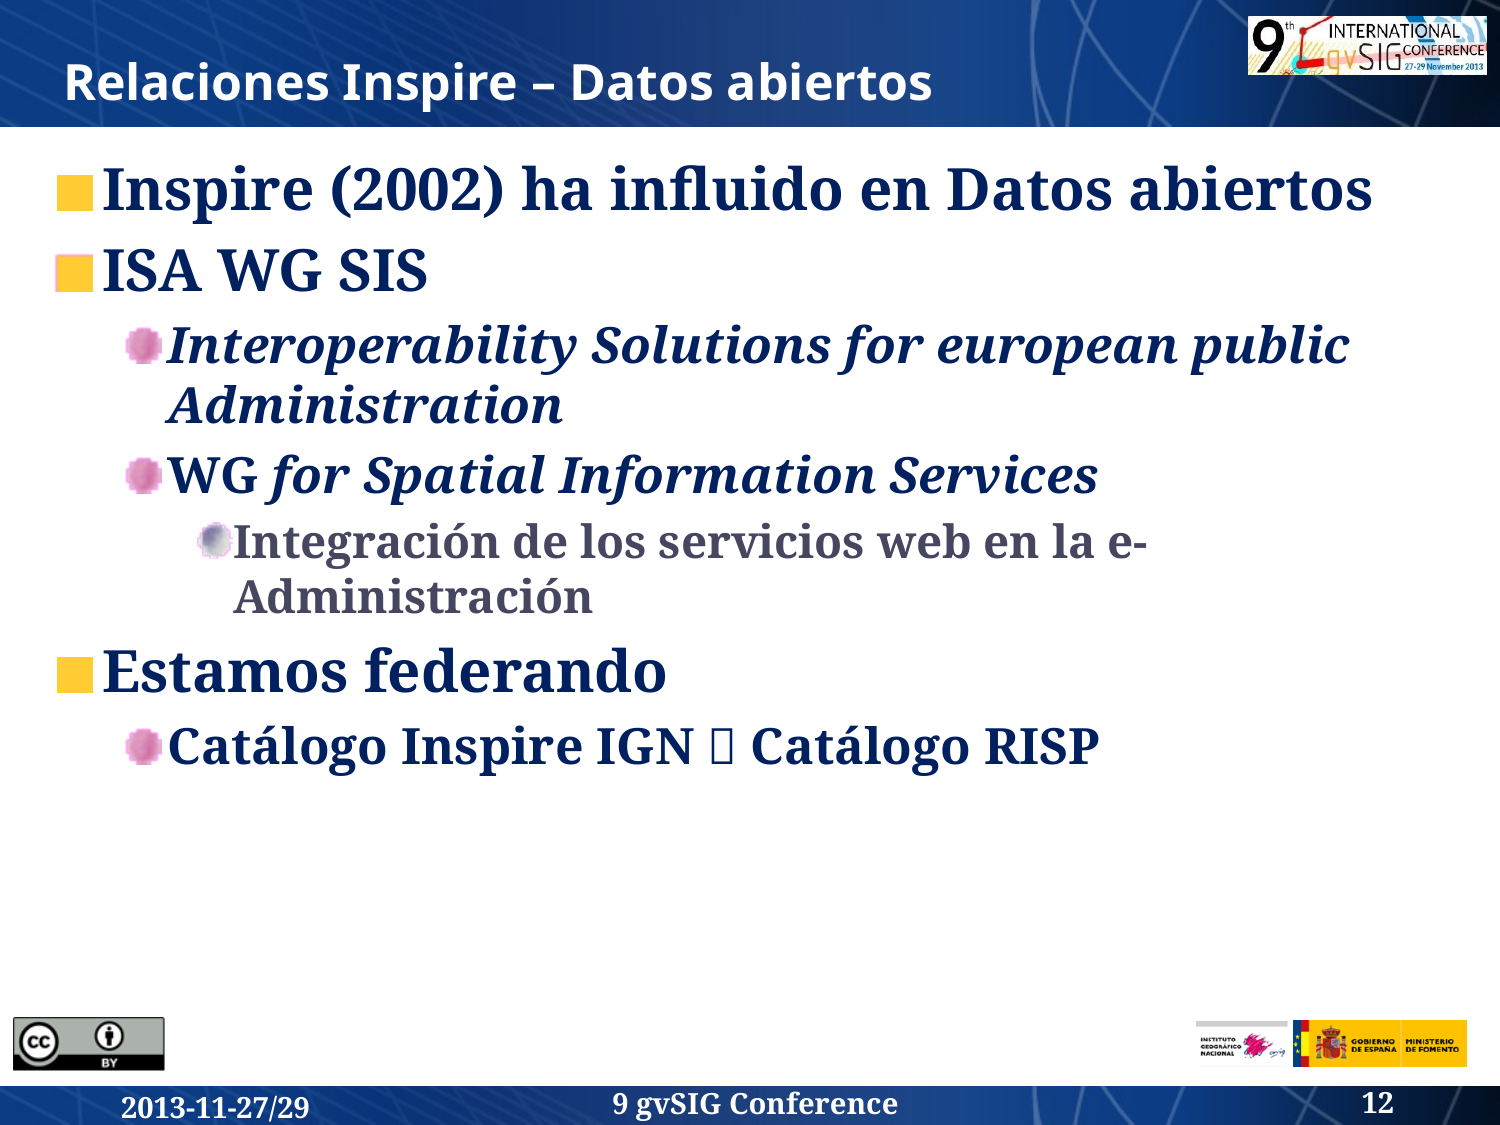

# Relaciones Inspire – Datos abiertos
Inspire (2002) ha influido en Datos abiertos
ISA WG SIS
Interoperability Solutions for european public Administration
WG for Spatial Information Services
Integración de los servicios web en la e-Administración
Estamos federando
Catálogo Inspire IGN  Catálogo RISP